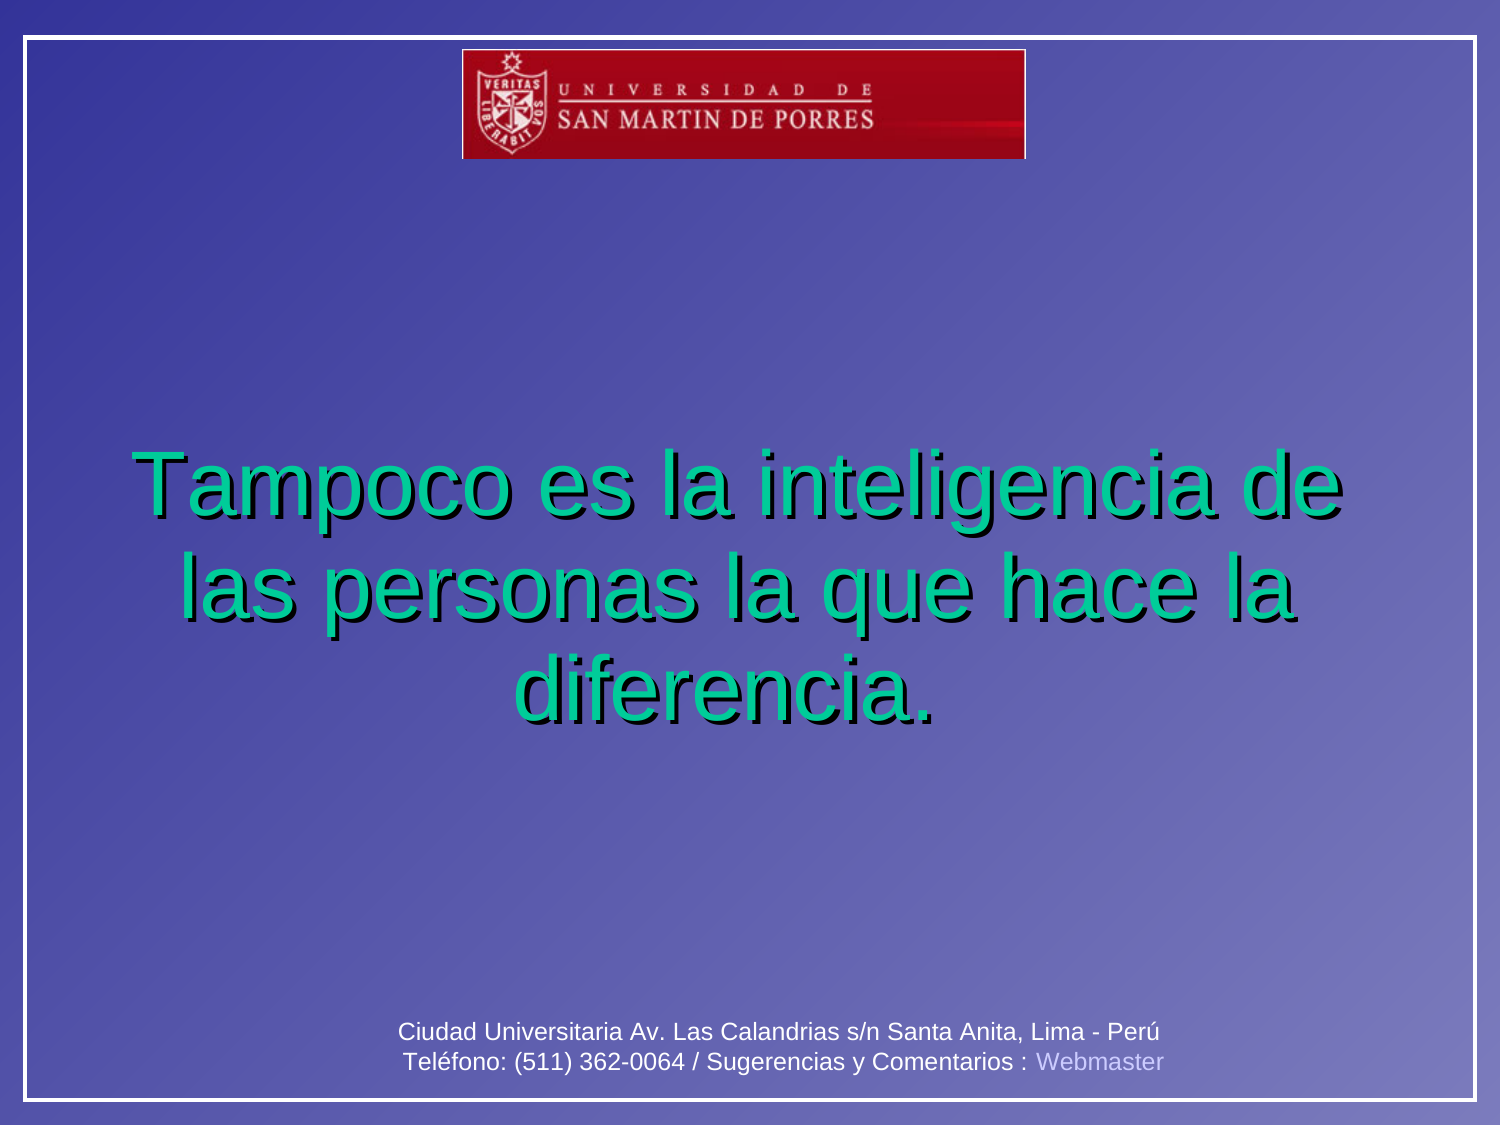

# Tampoco es la inteligencia de las personas la que hace la diferencia.